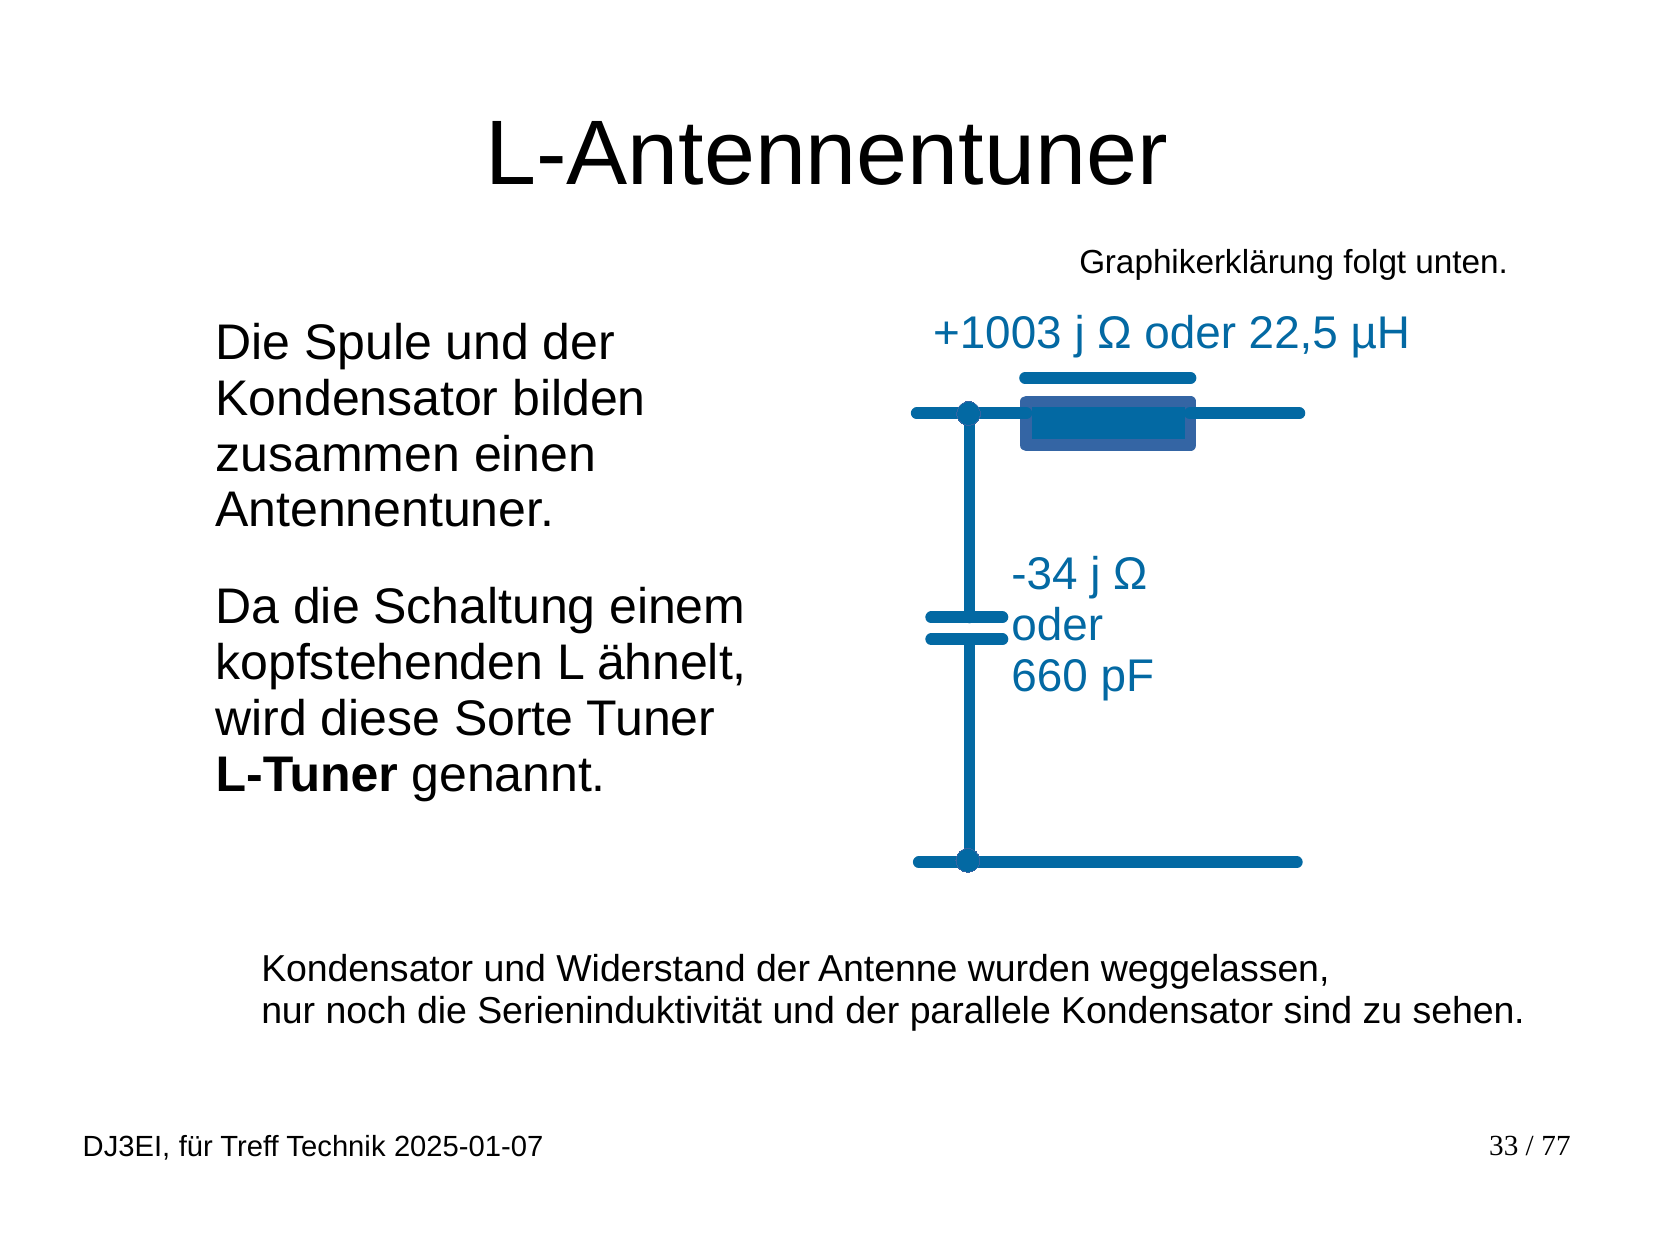

# L-Antennentuner
Graphikerklärung folgt unten.
+1003 j Ω oder 22,5 µH
Die Spule und der Kondensator bilden zusammen einen Antennentuner.
Da die Schaltung einem
kopfstehenden L ähnelt,
wird diese Sorte Tuner
L-Tuner genannt.
-34 j Ω
oder
660 pF
Kondensator und Widerstand der Antenne wurden weggelassen,
nur noch die Serieninduktivität und der parallele Kondensator sind zu sehen.
33